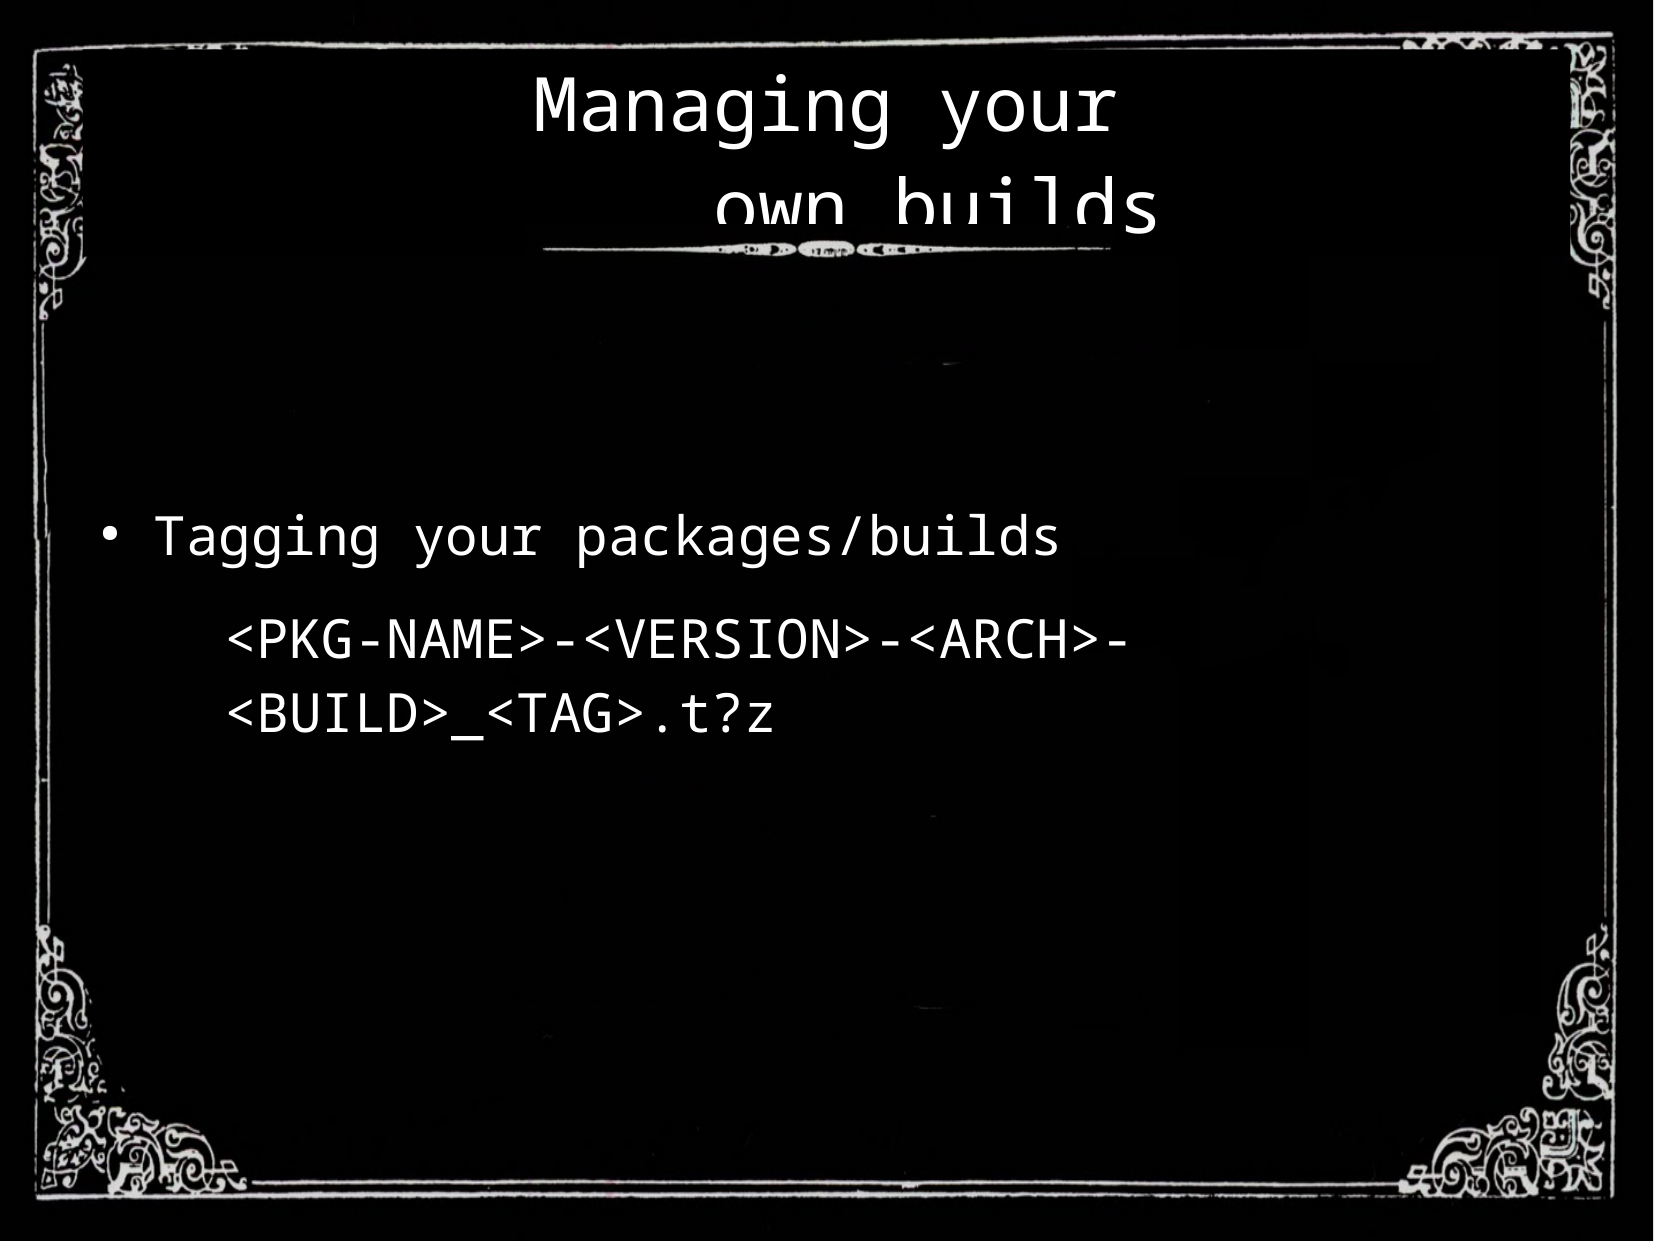

Managing your
			own builds
# Tagging your packages/builds
<PKG-NAME>-<VERSION>-<ARCH>-<BUILD>_<TAG>.t?z